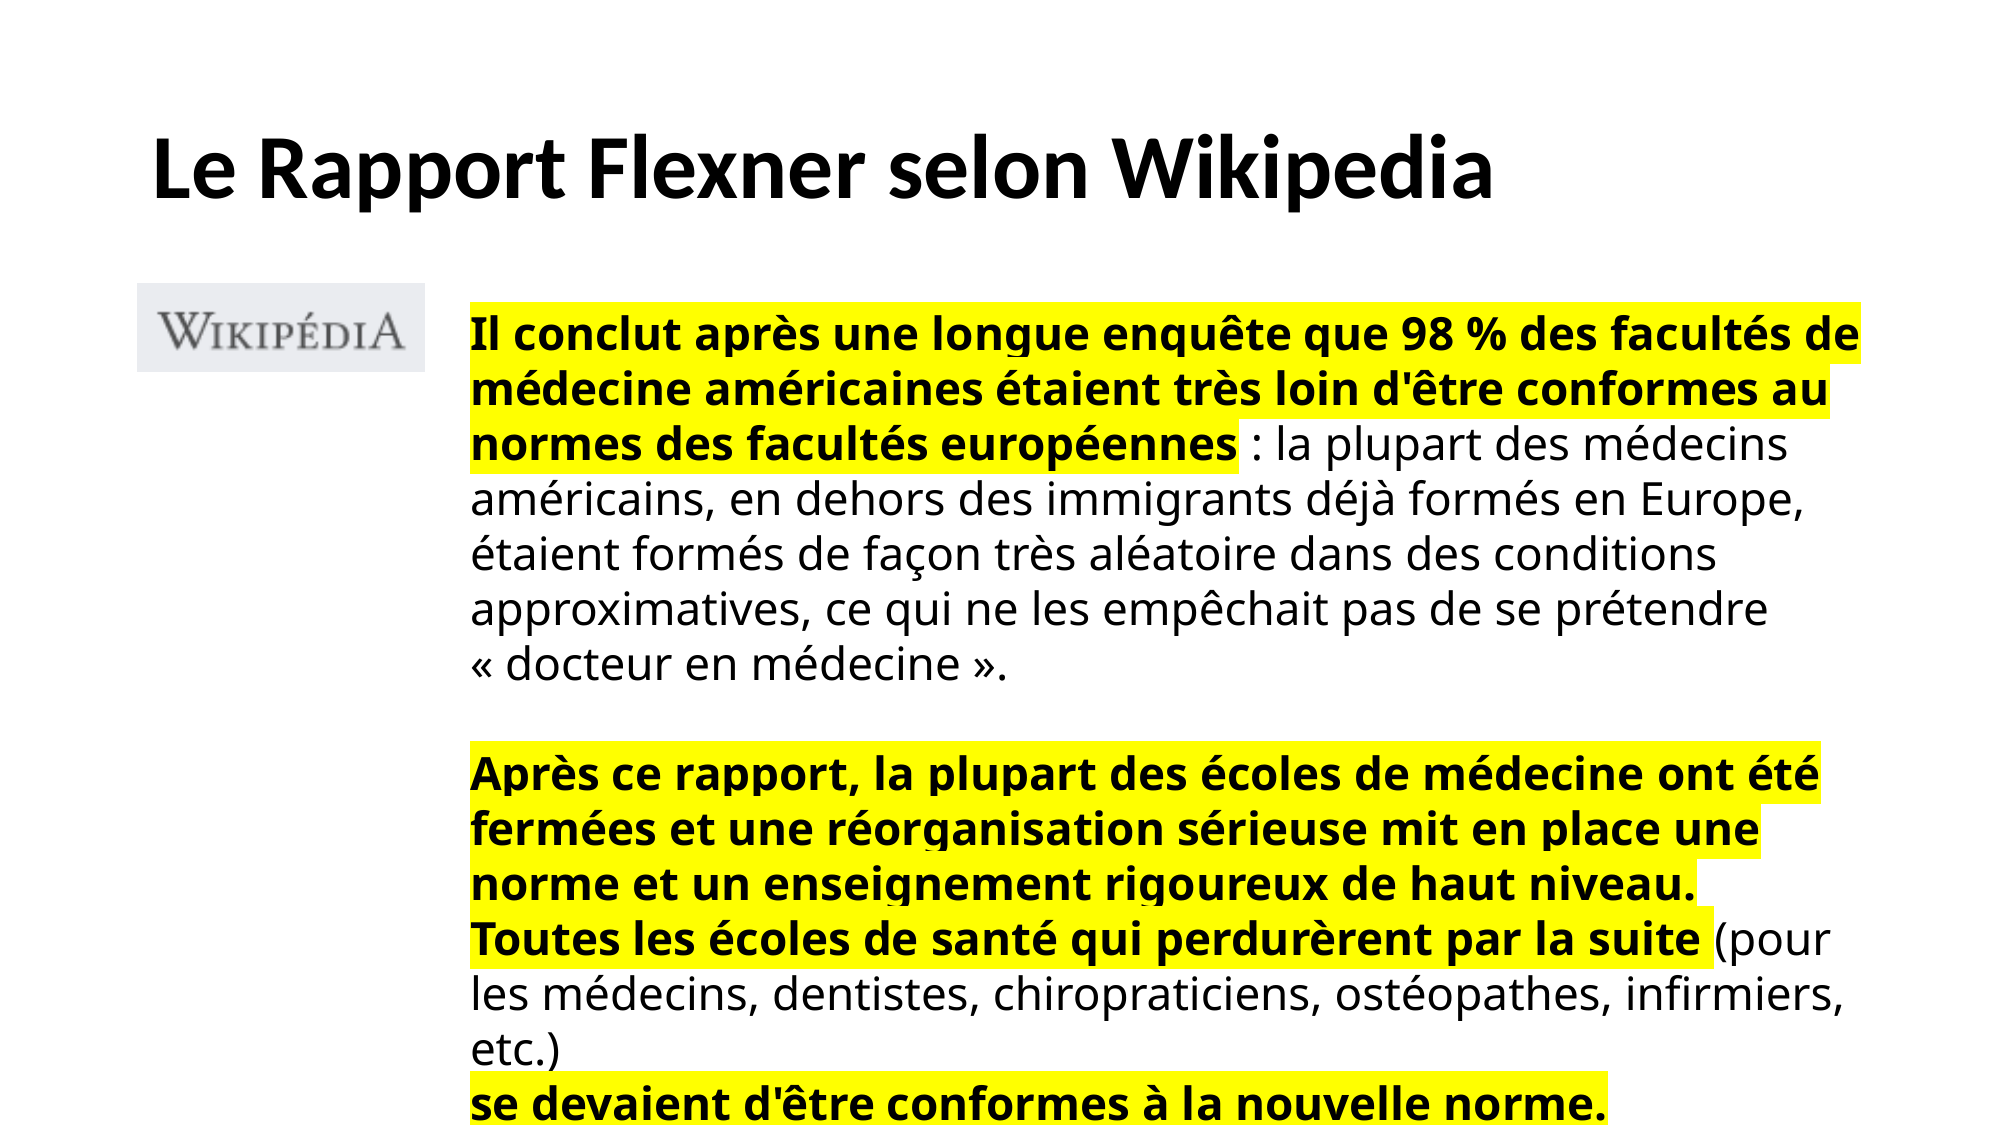

# Le Rapport Flexner selon Wikipedia
Il conclut après une longue enquête que 98 % des facultés de médecine américaines étaient très loin d'être conformes au normes des facultés européennes : la plupart des médecins américains, en dehors des immigrants déjà formés en Europe, étaient formés de façon très aléatoire dans des conditions approximatives, ce qui ne les empêchait pas de se prétendre « docteur en médecine ».
Après ce rapport, la plupart des écoles de médecine ont été fermées et une réorganisation sérieuse mit en place une norme et un enseignement rigoureux de haut niveau.
Toutes les écoles de santé qui perdurèrent par la suite (pour les médecins, dentistes, chiropraticiens, ostéopathes, infirmiers, etc.)
se devaient d'être conformes à la nouvelle norme.